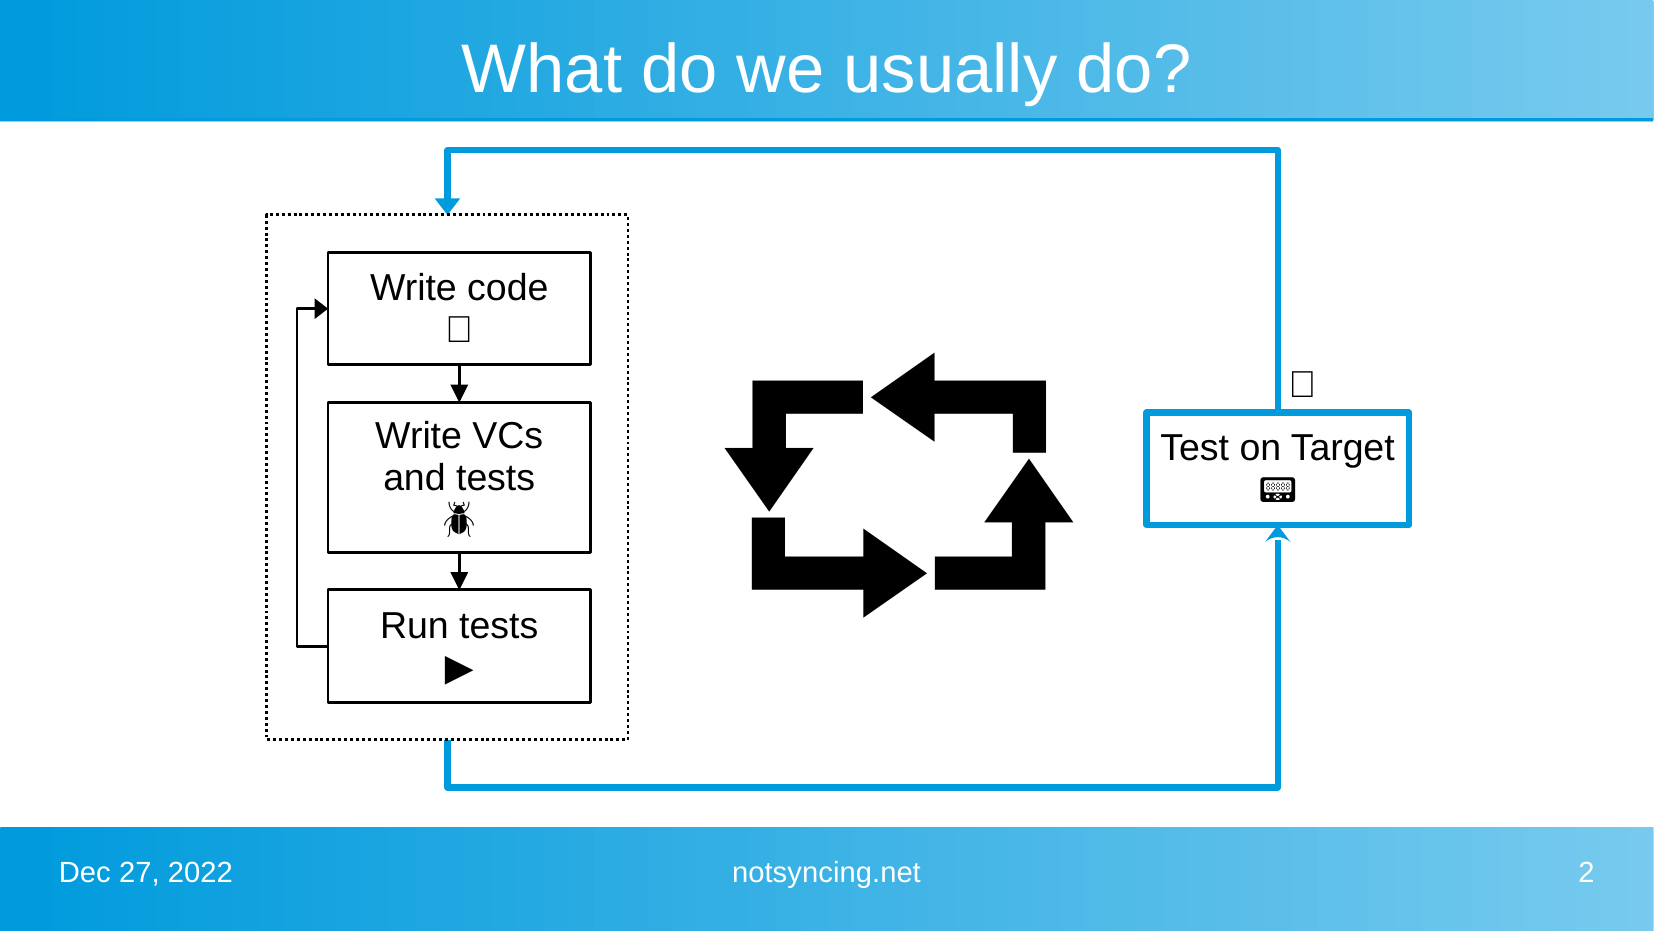

# What do we usually do?
Write code
🐞
Write VCs
and tests
🪲
Run tests
▶️
⮔
🐛
Test on Target
📟
Dec 27, 2022
notsyncing.net
2